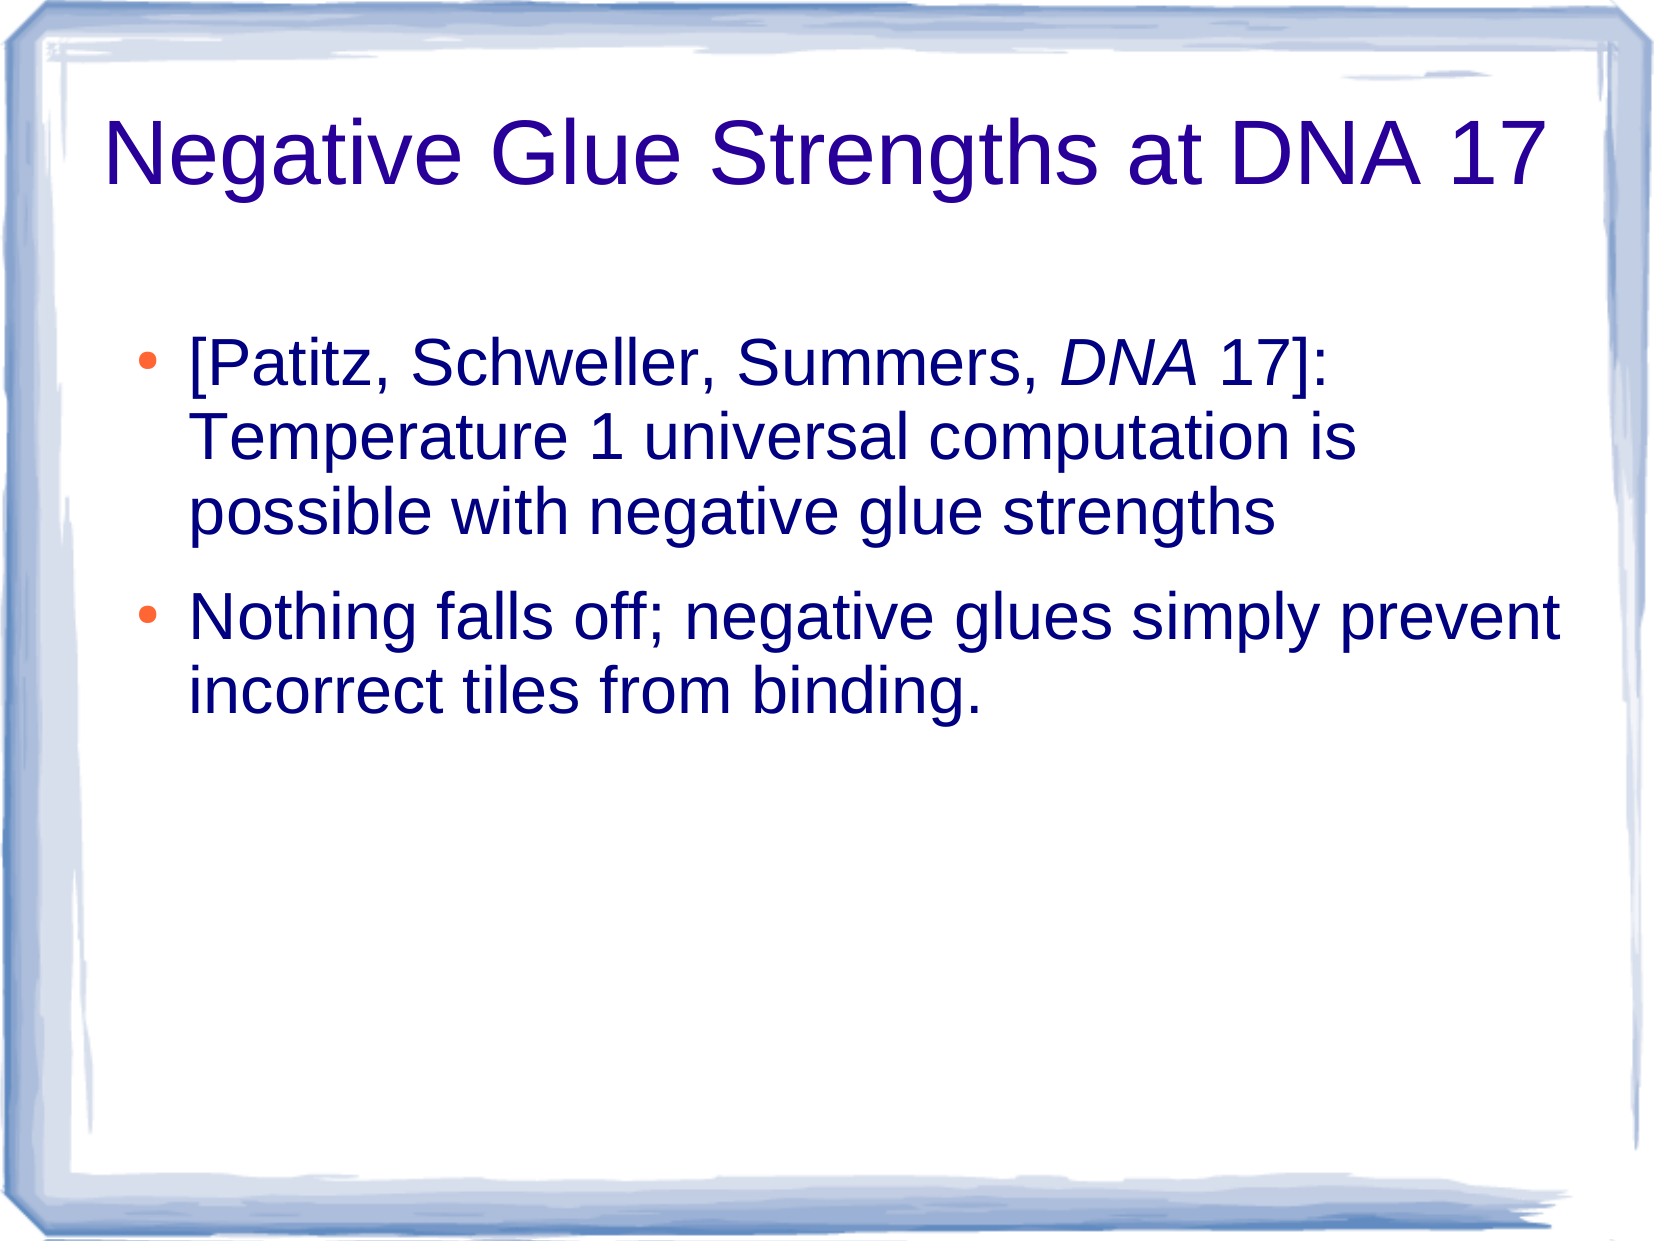

# Negative Glue Strengths at DNA 17
[Patitz, Schweller, Summers, DNA 17]: Temperature 1 universal computation is possible with negative glue strengths
Nothing falls off; negative glues simply prevent incorrect tiles from binding.